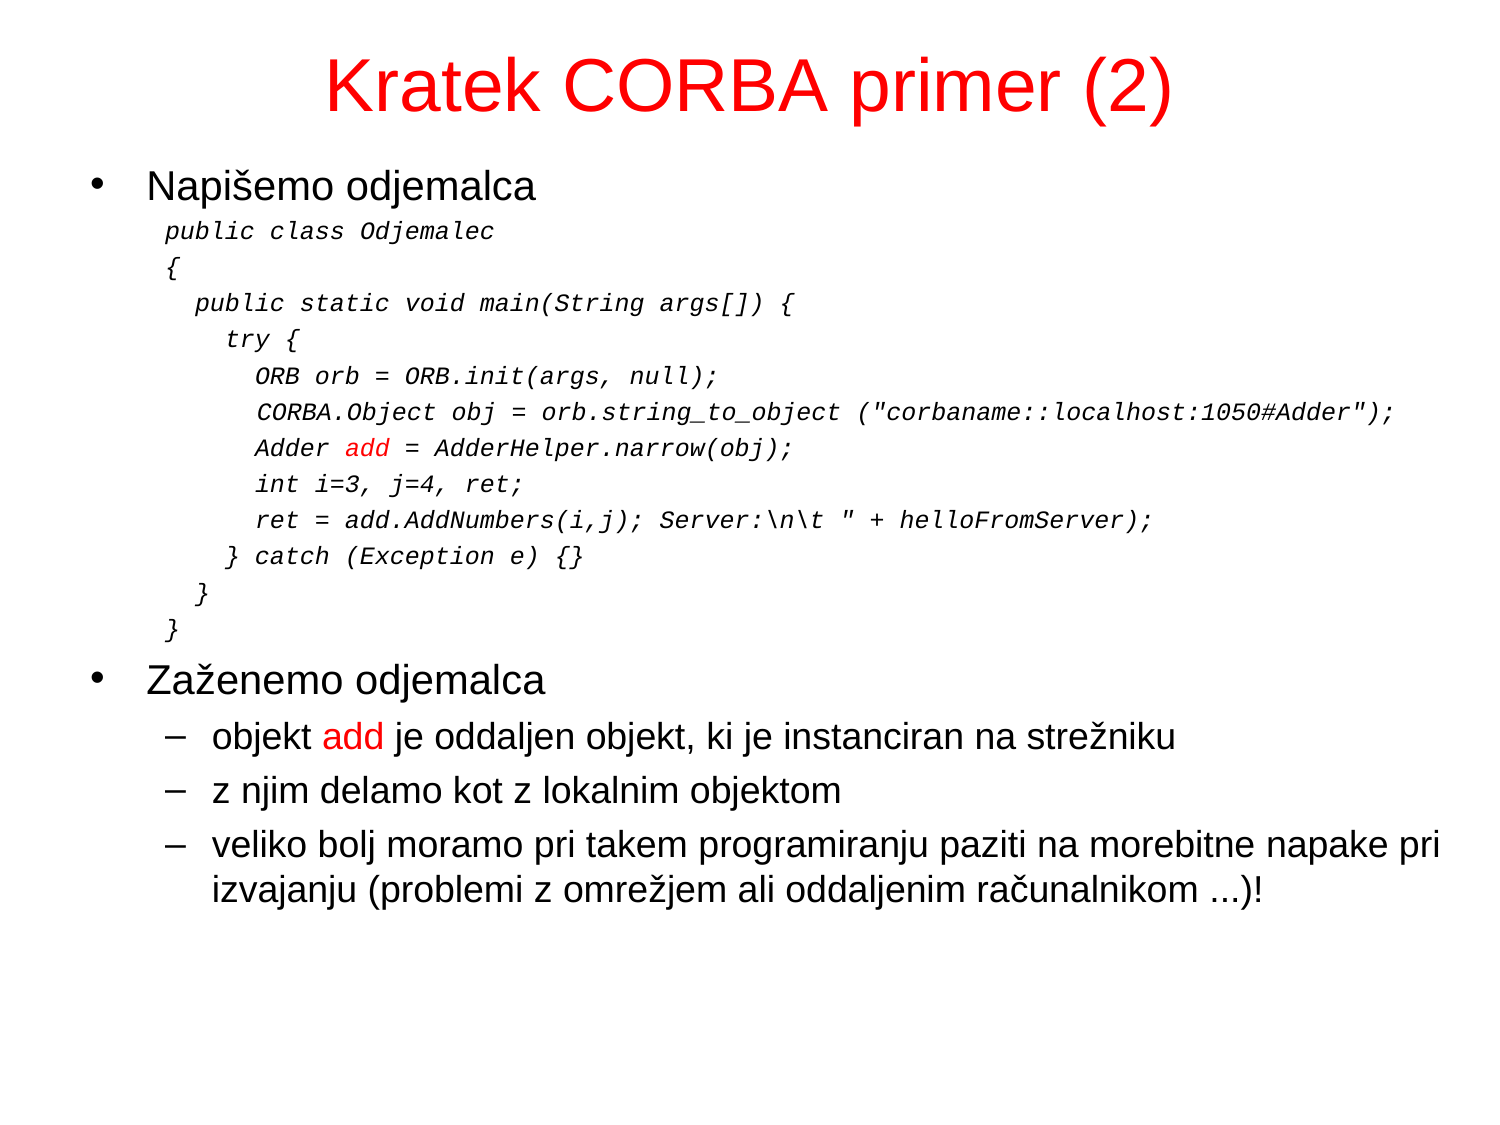

# Kratek CORBA primer (2)
Napišemo odjemalca
public class Odjemalec
{
 public static void main(String args[]) {
 try {
 ORB orb = ORB.init(args, null);
	 CORBA.Object obj = orb.string_to_object ("corbaname::localhost:1050#Adder");
 Adder add = AdderHelper.narrow(obj);
 int i=3, j=4, ret;
		 ret = add.AddNumbers(i,j); Server:\n\t " + helloFromServer);
 } catch (Exception e) {}
 }
}
Zaženemo odjemalca
objekt add je oddaljen objekt, ki je instanciran na strežniku
z njim delamo kot z lokalnim objektom
veliko bolj moramo pri takem programiranju paziti na morebitne napake pri izvajanju (problemi z omrežjem ali oddaljenim računalnikom ...)!